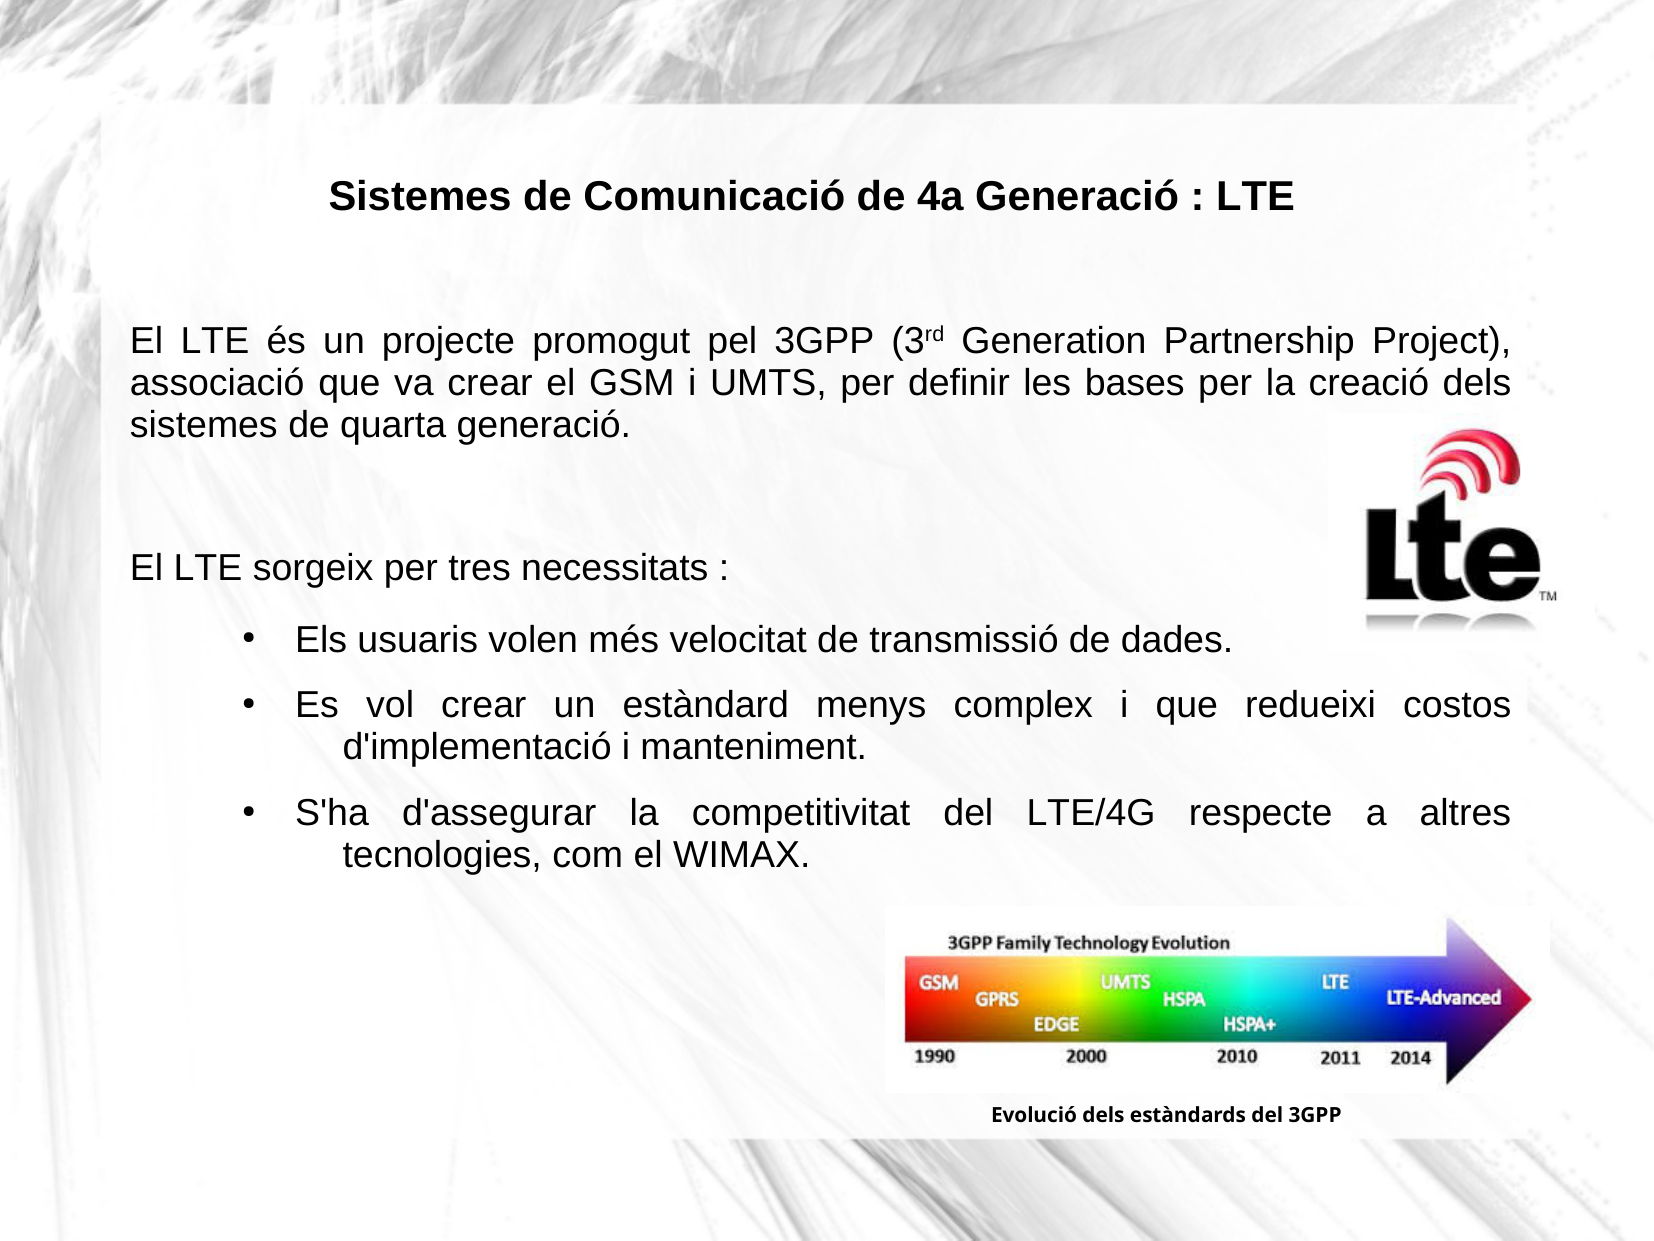

# Sistemes de Comunicació de 4a Generació : LTE
El LTE és un projecte promogut pel 3GPP (3rd Generation Partnership Project), associació que va crear el GSM i UMTS, per definir les bases per la creació dels sistemes de quarta generació.
El LTE sorgeix per tres necessitats :
Els usuaris volen més velocitat de transmissió de dades.
Es vol crear un estàndard menys complex i que redueixi costos d'implementació i manteniment.
S'ha d'assegurar la competitivitat del LTE/4G respecte a altres tecnologies, com el WIMAX.
Evolució dels estàndards del 3GPP